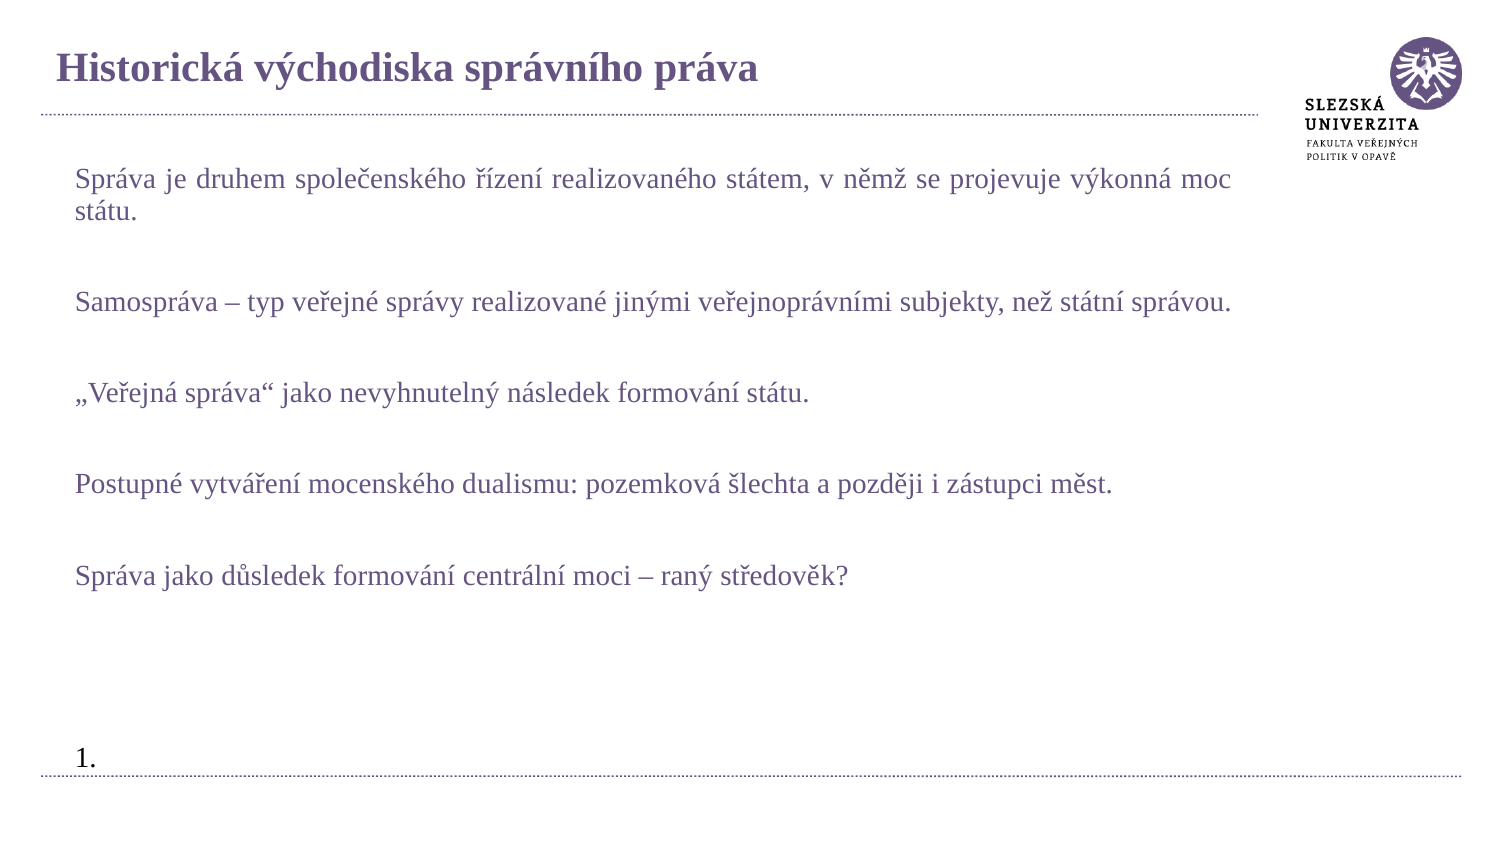

# Historická východiska správního práva
Správa je druhem společenského řízení realizovaného státem, v němž se projevuje výkonná moc státu.
Samospráva – typ veřejné správy realizované jinými veřejnoprávními subjekty, než státní správou.
„Veřejná správa“ jako nevyhnutelný následek formování státu.
Postupné vytváření mocenského dualismu: pozemková šlechta a později i zástupci měst.
Správa jako důsledek formování centrální moci – raný středověk?